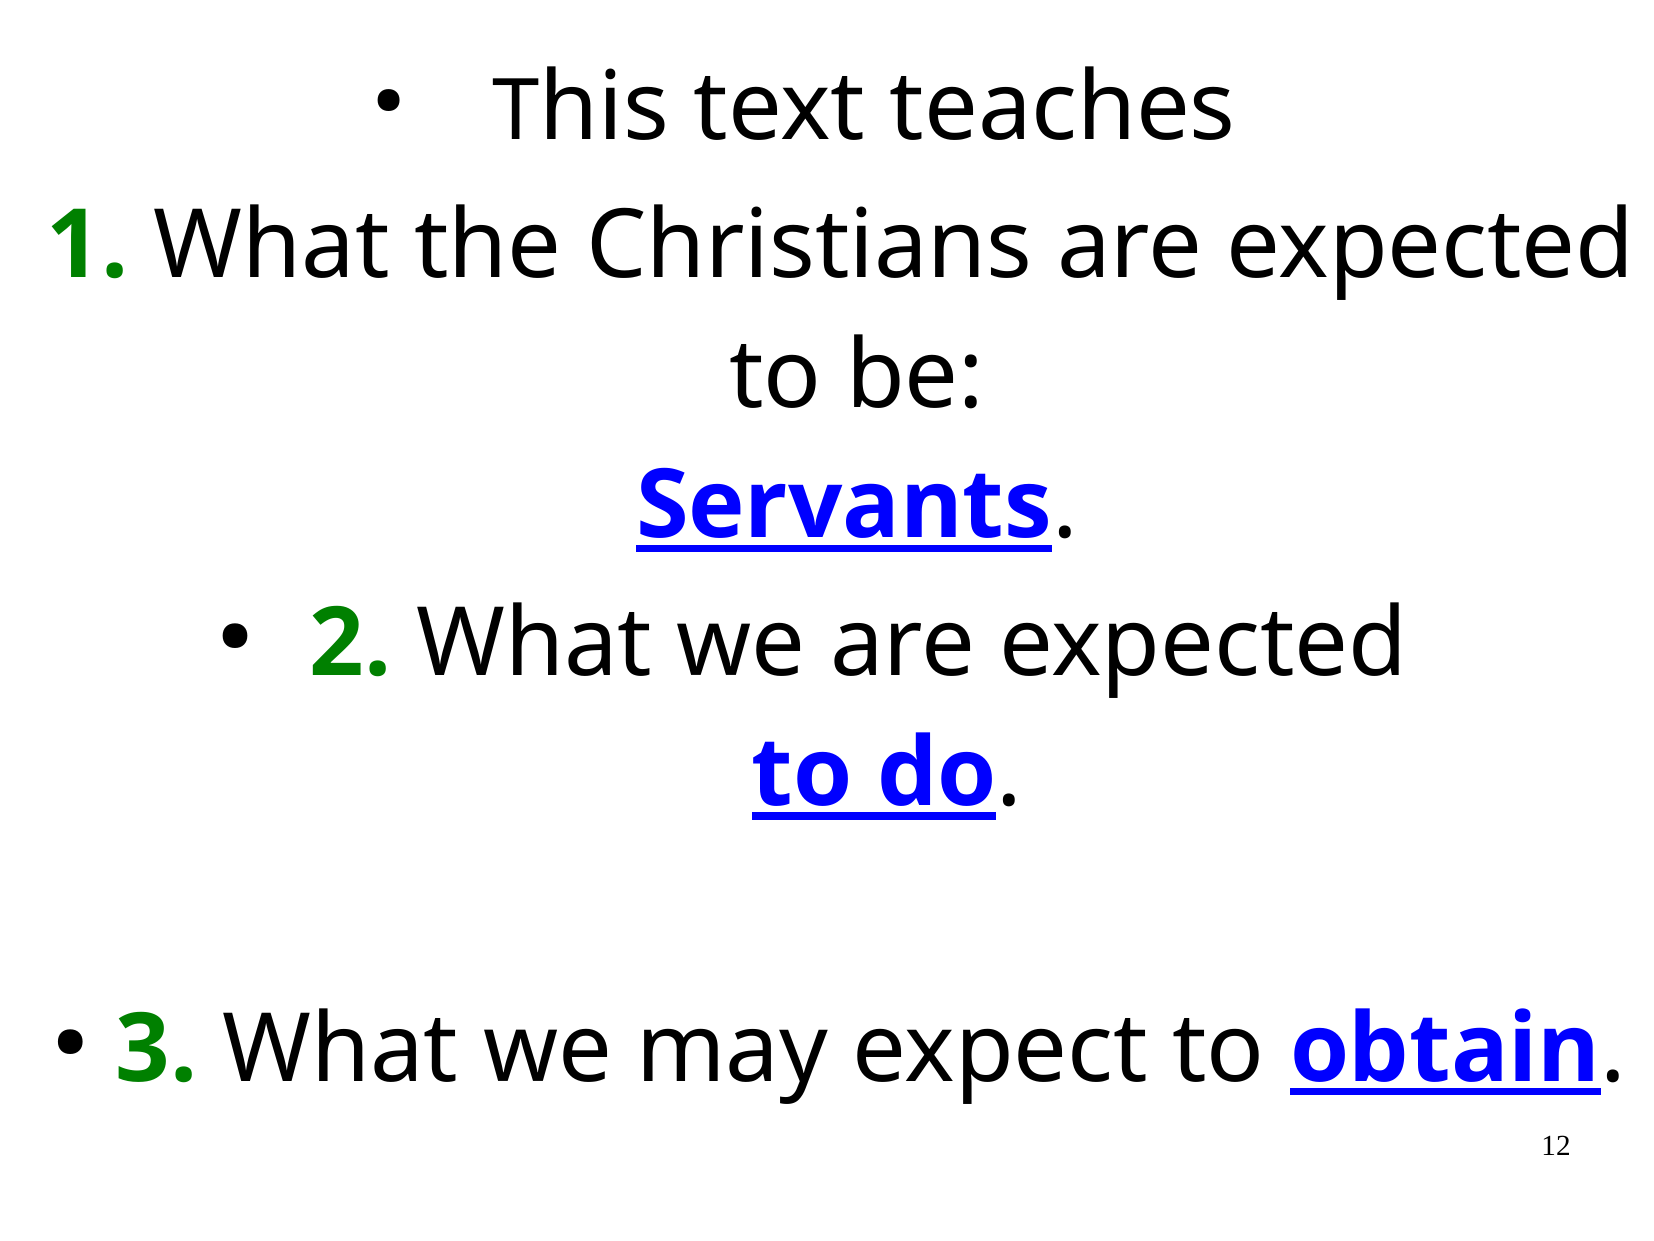

# This text teaches
1. What the Christians are expected to be:
Servants.
2. What we are expected
to do.
3. What we may expect to obtain.
12